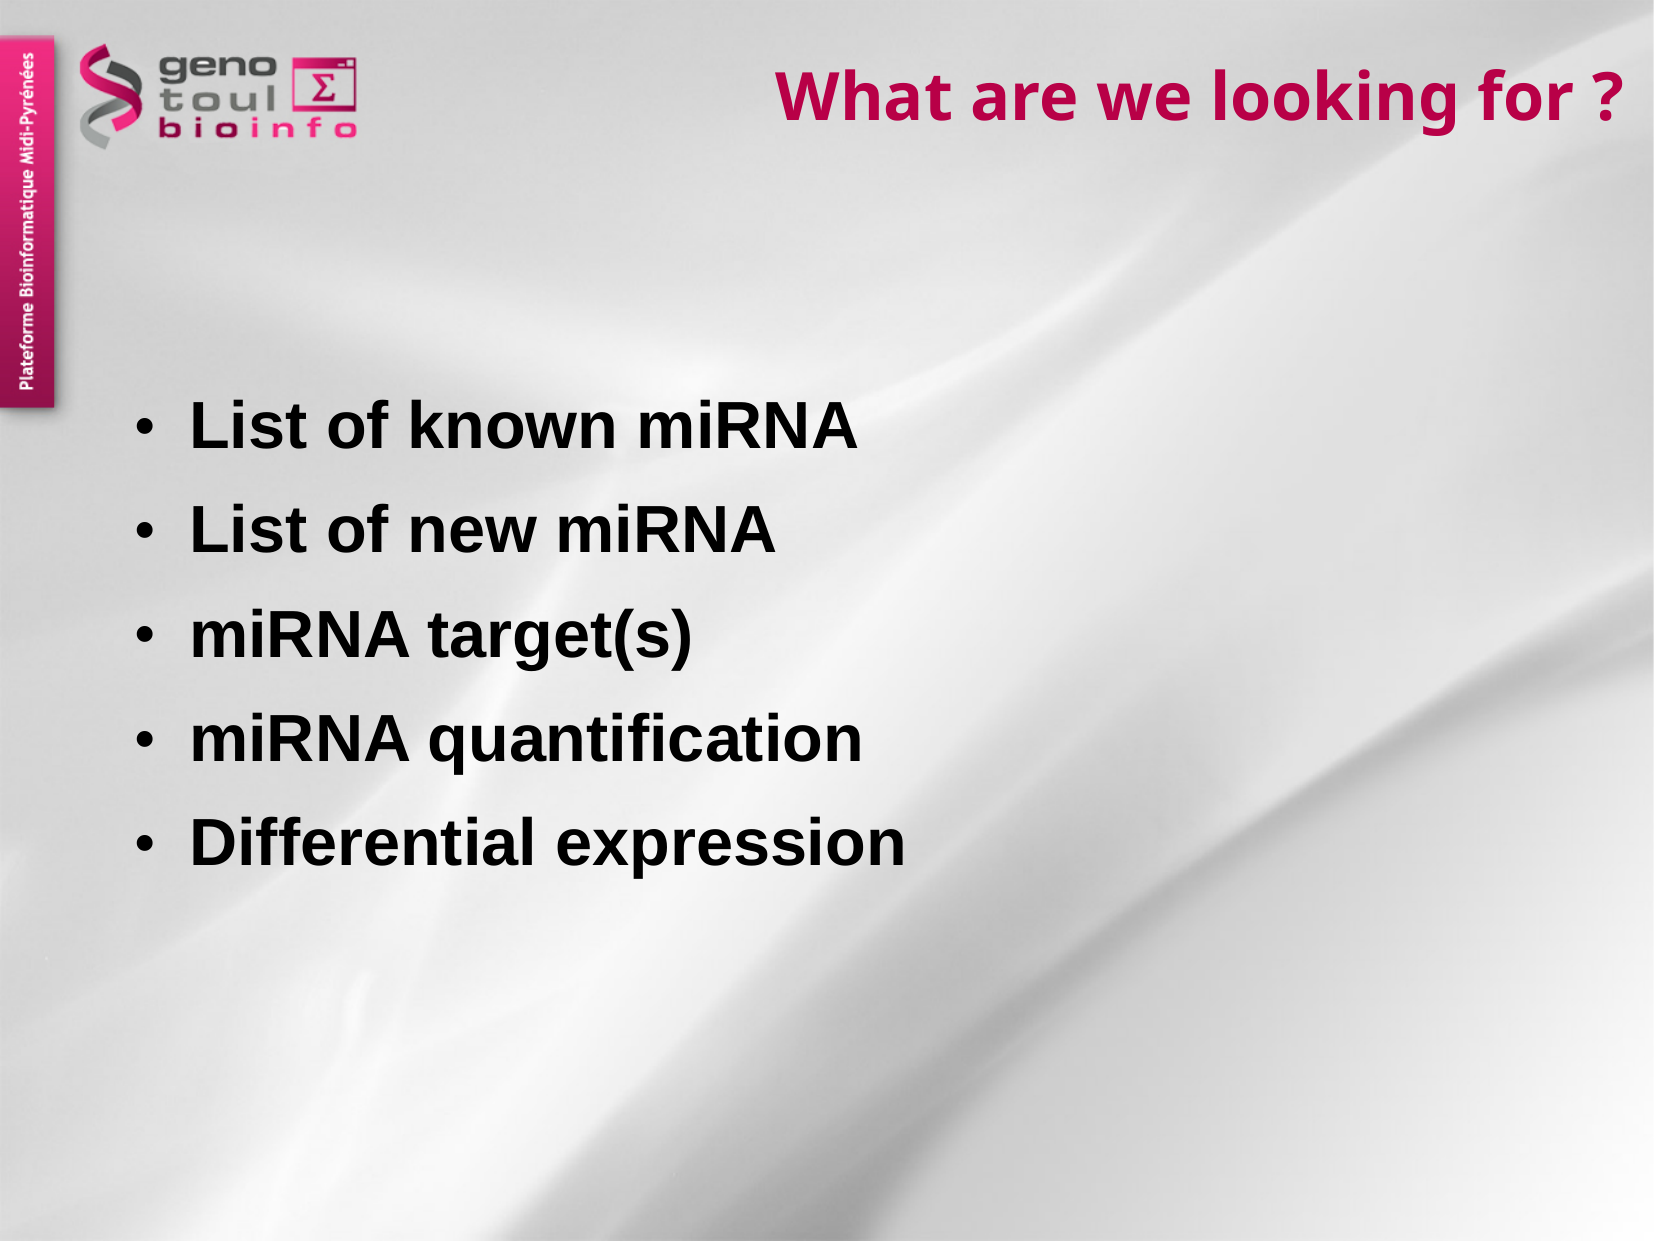

# What are we looking for ?
List of known miRNA
List of new miRNA
miRNA target(s)
miRNA quantification
Differential expression